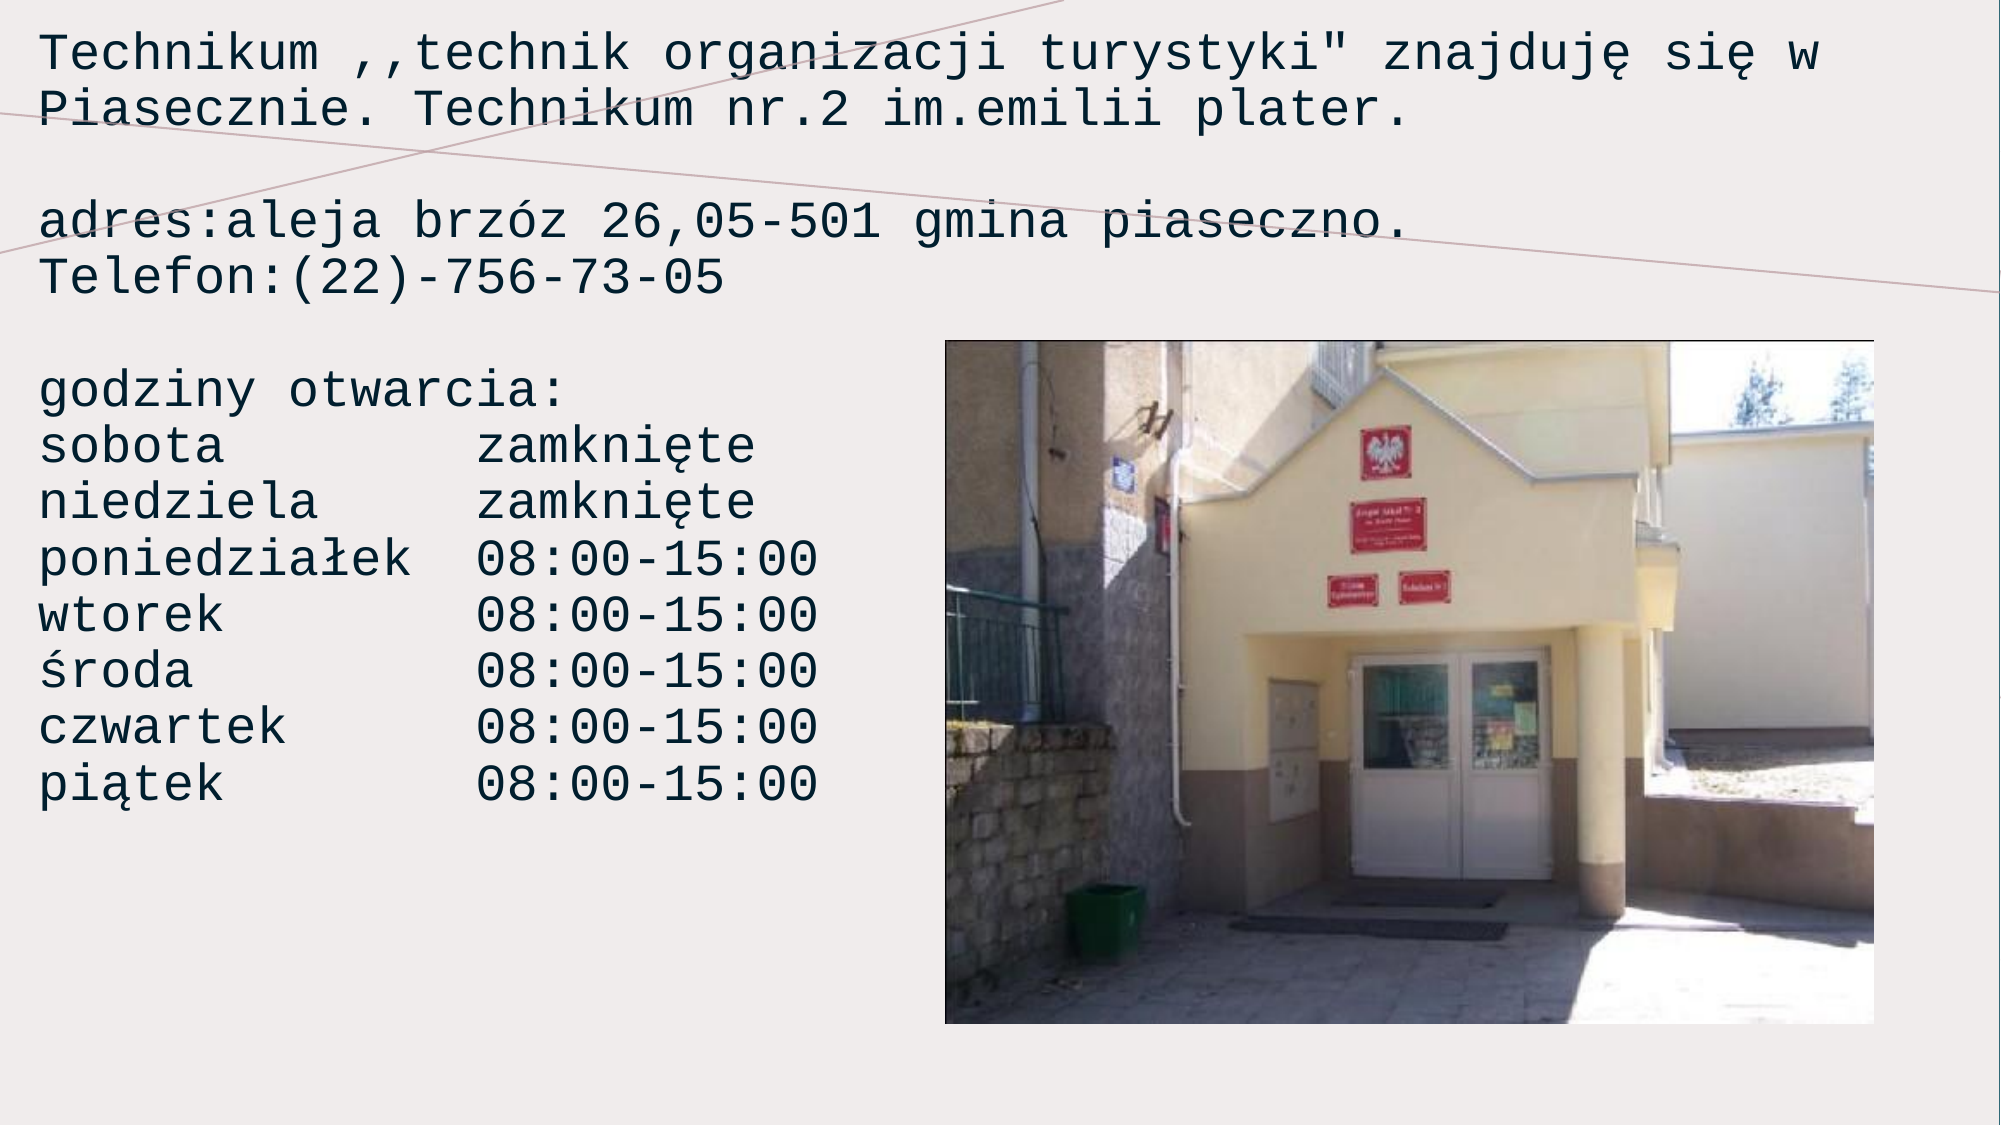

# Technikum ,,technik organizacji turystyki" znajduję się w Piasecznie. Technikum nr.2 im.emilii plater. adres:aleja brzóz 26,05-501 gmina piaseczno. Telefon:(22)-756-73-05  godziny otwarcia: sobota        zamknięte               niedziela     zamknięte poniedziałek  08:00-15:00 wtorek        08:00-15:00 środa         08:00-15:00 czwartek      08:00-15:00 piątek        08:00-15:00